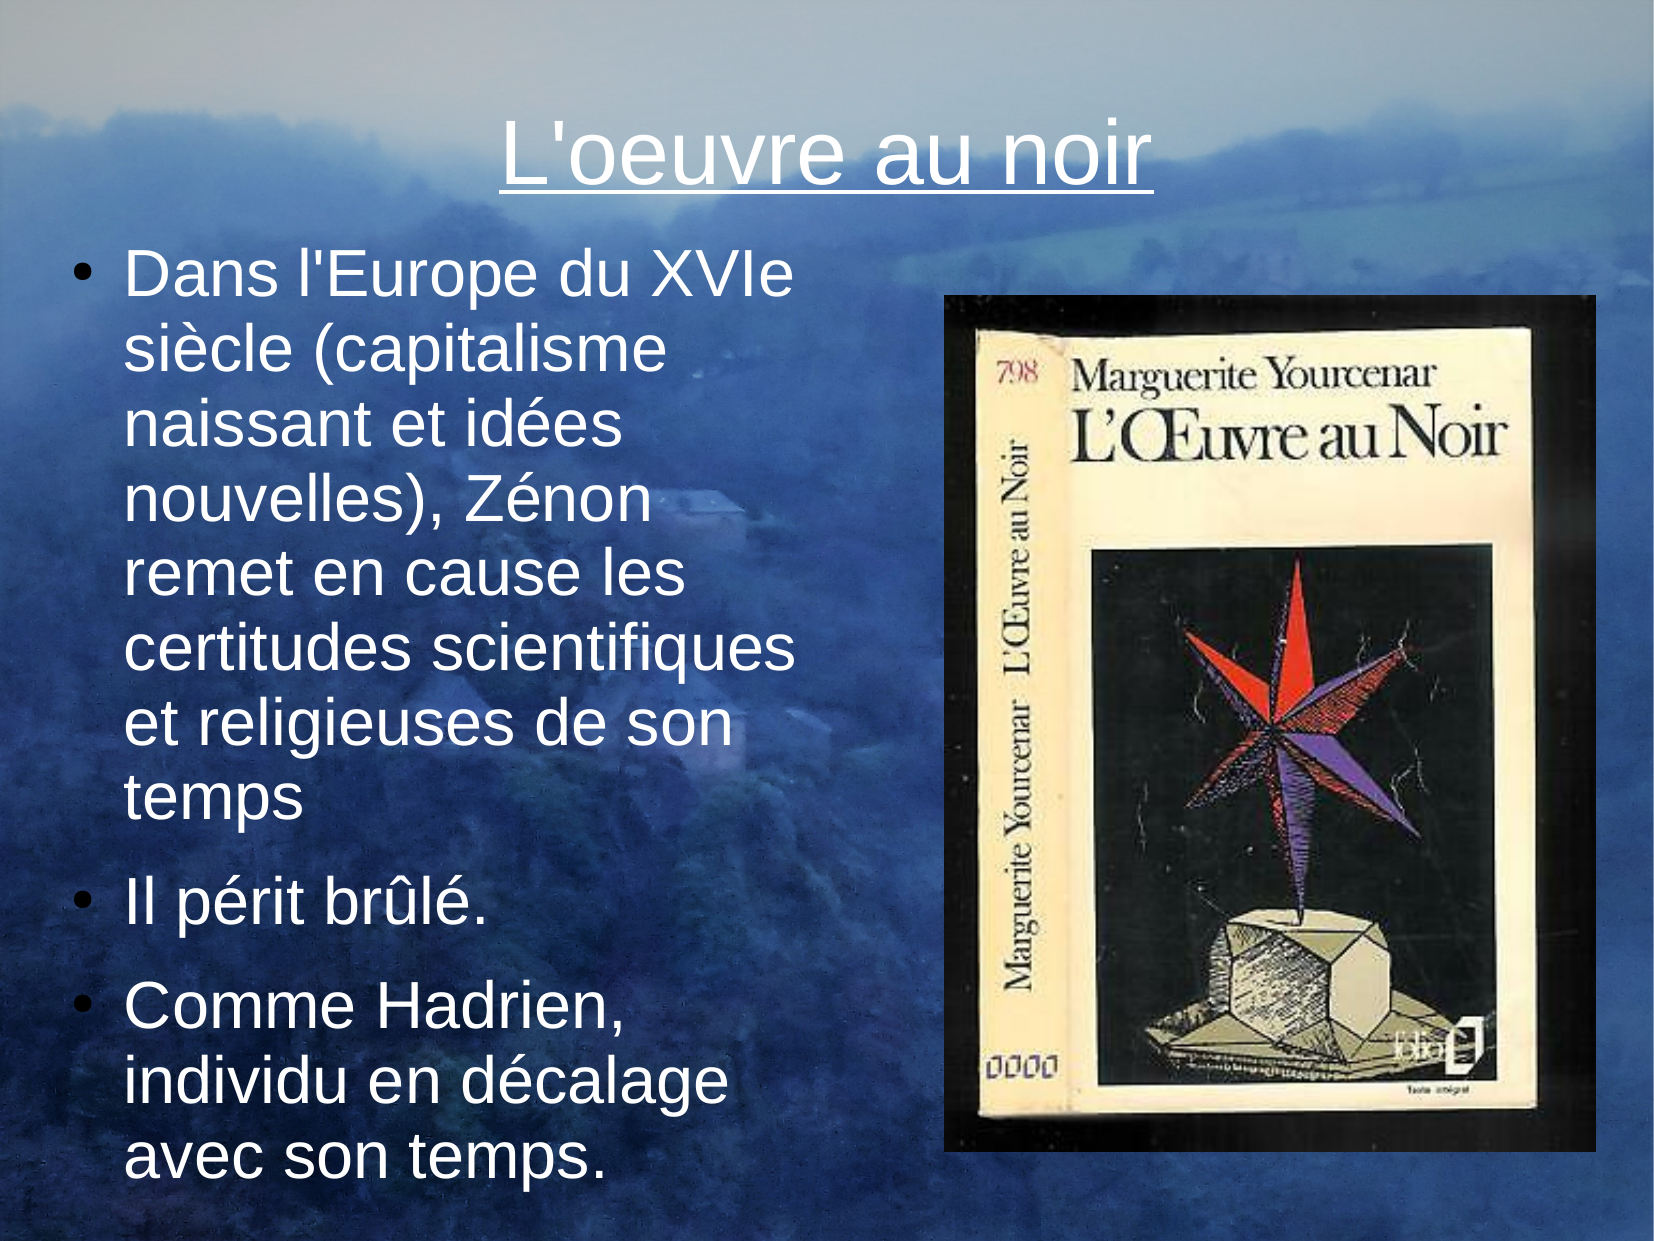

# L'oeuvre au noir
Dans l'Europe du XVIe siècle (capitalisme naissant et idées nouvelles), Zénon remet en cause les certitudes scientifiques et religieuses de son temps
Il périt brûlé.
Comme Hadrien, individu en décalage avec son temps.